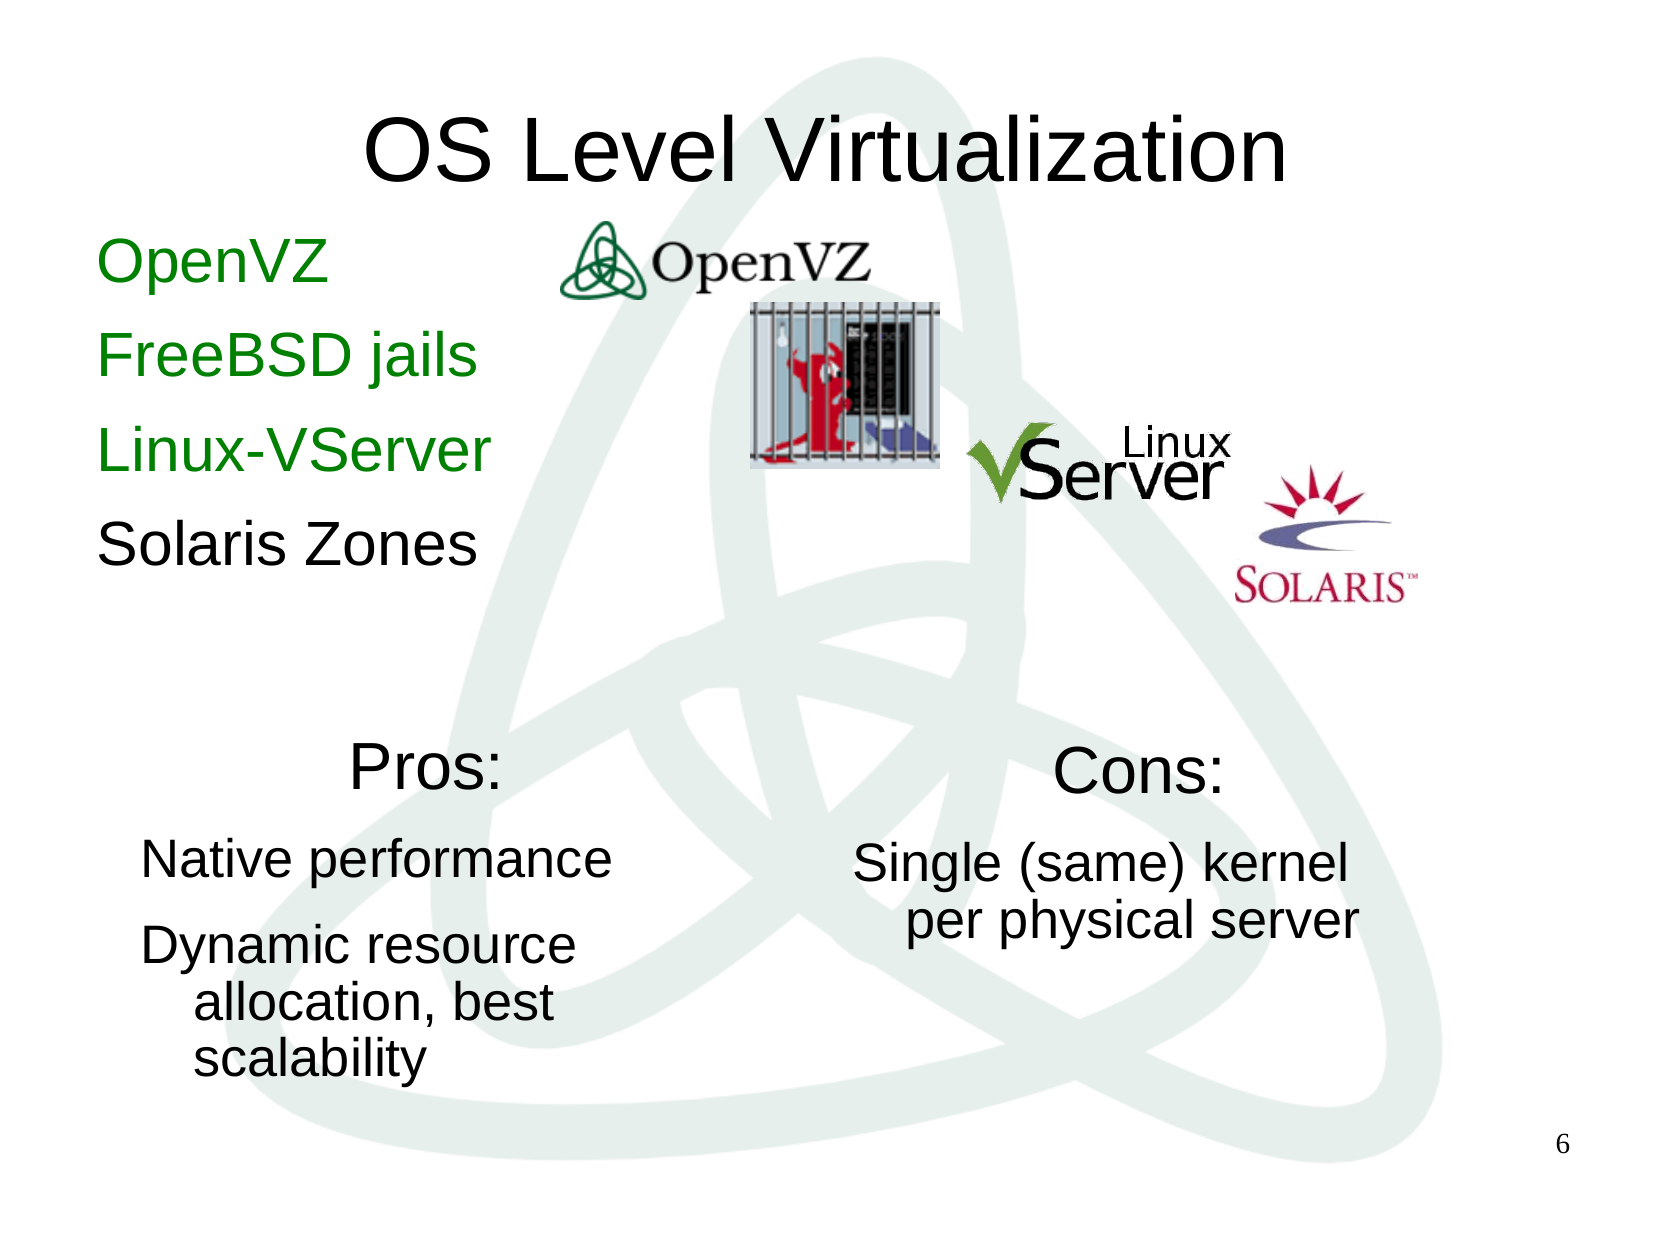

# OS Level Virtualization
OpenVZ
FreeBSD jails
Linux-VServer
Solaris Zones
Pros:
Native performance
Dynamic resource allocation, best scalability
Cons:
Single (same) kernel per physical server